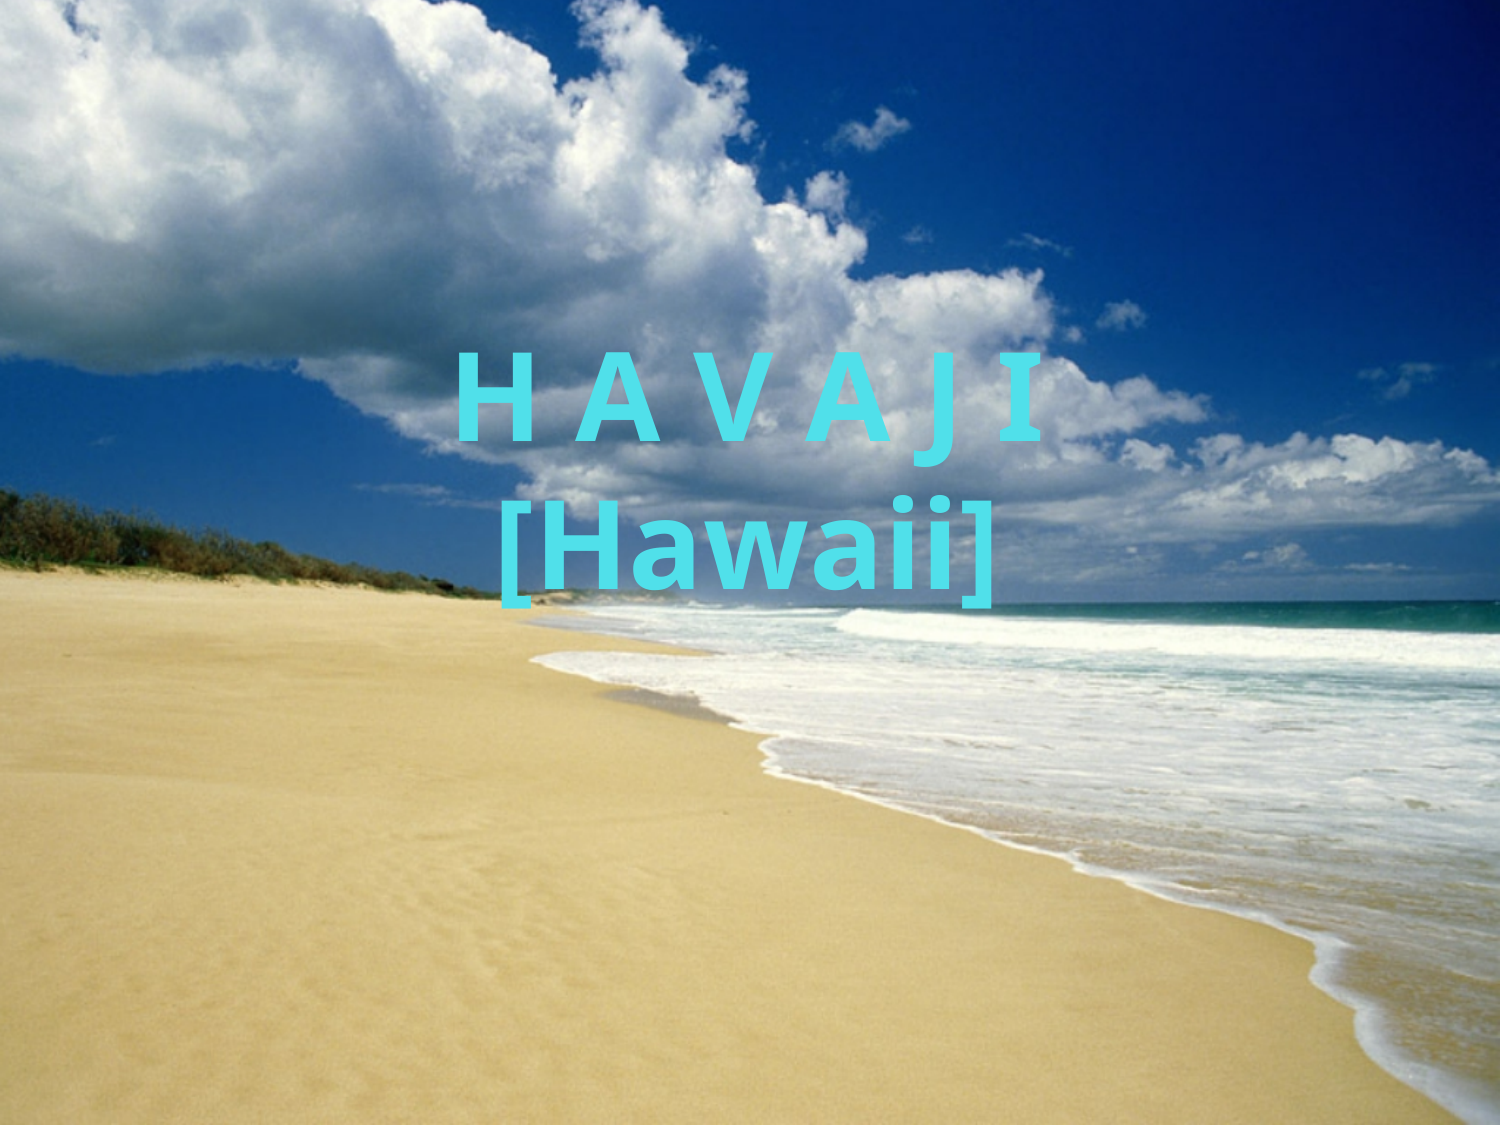

# H A V A J I [Hawaii]